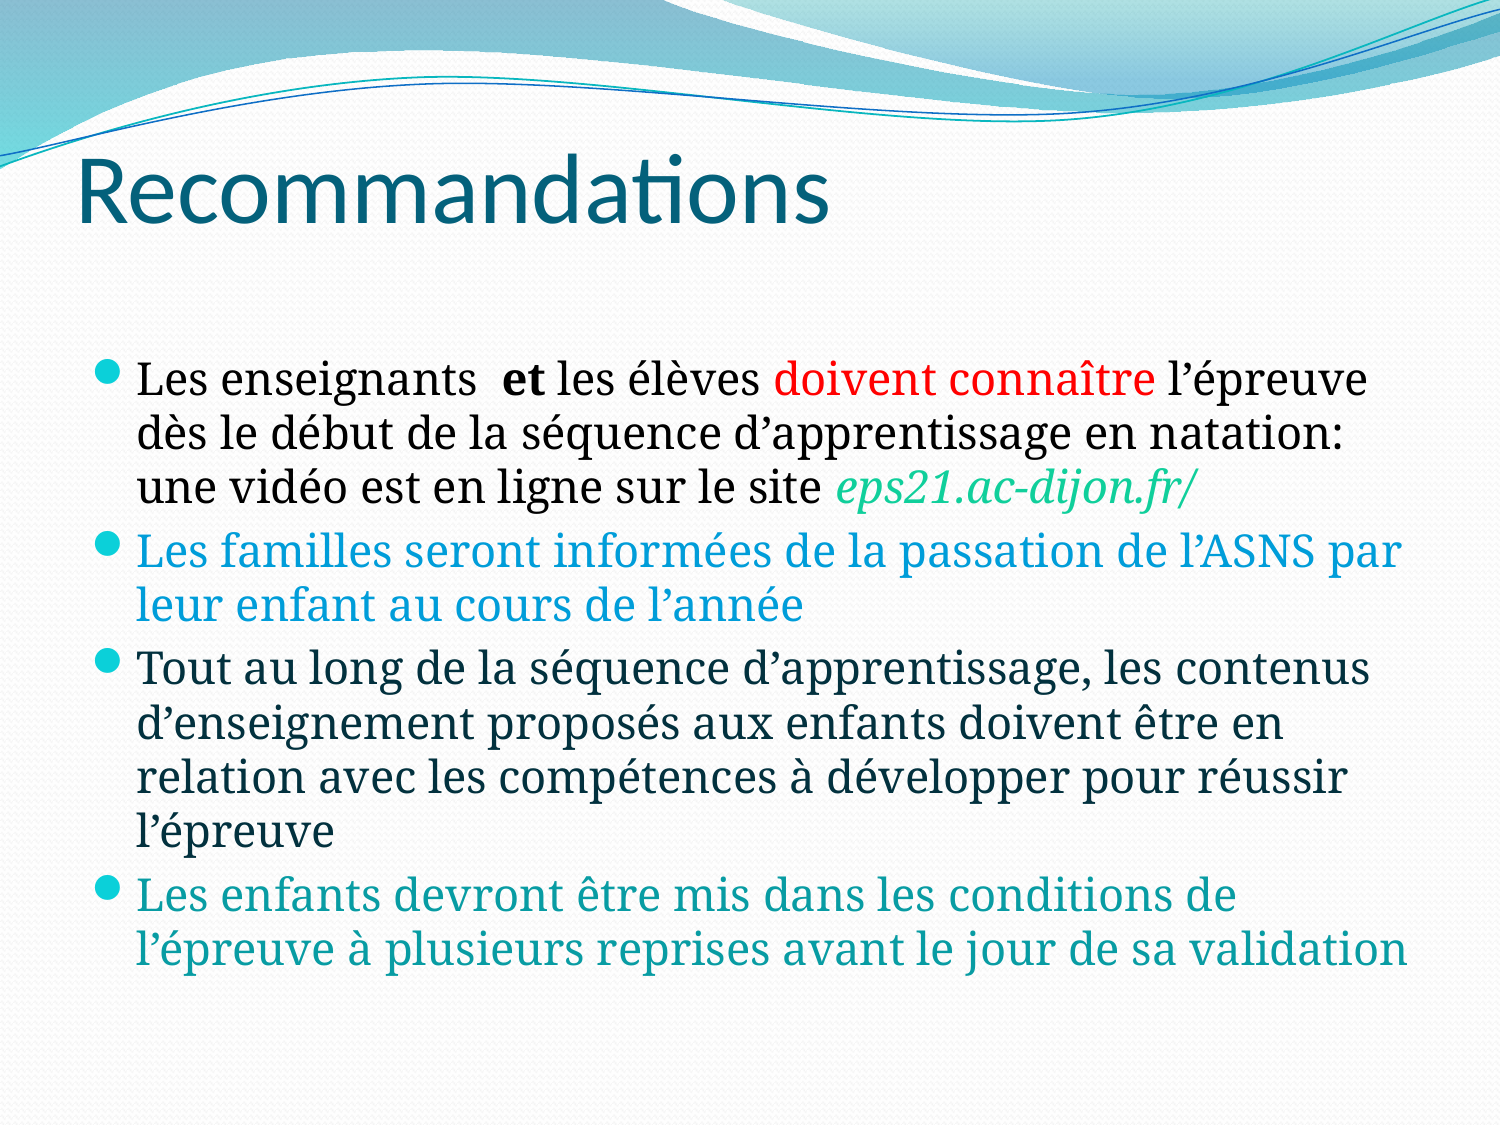

# Recommandations
Les enseignants et les élèves doivent connaître l’épreuve dès le début de la séquence d’apprentissage en natation: une vidéo est en ligne sur le site eps21.ac-dijon.fr/
Les familles seront informées de la passation de l’ASNS par leur enfant au cours de l’année
Tout au long de la séquence d’apprentissage, les contenus d’enseignement proposés aux enfants doivent être en relation avec les compétences à développer pour réussir l’épreuve
Les enfants devront être mis dans les conditions de l’épreuve à plusieurs reprises avant le jour de sa validation